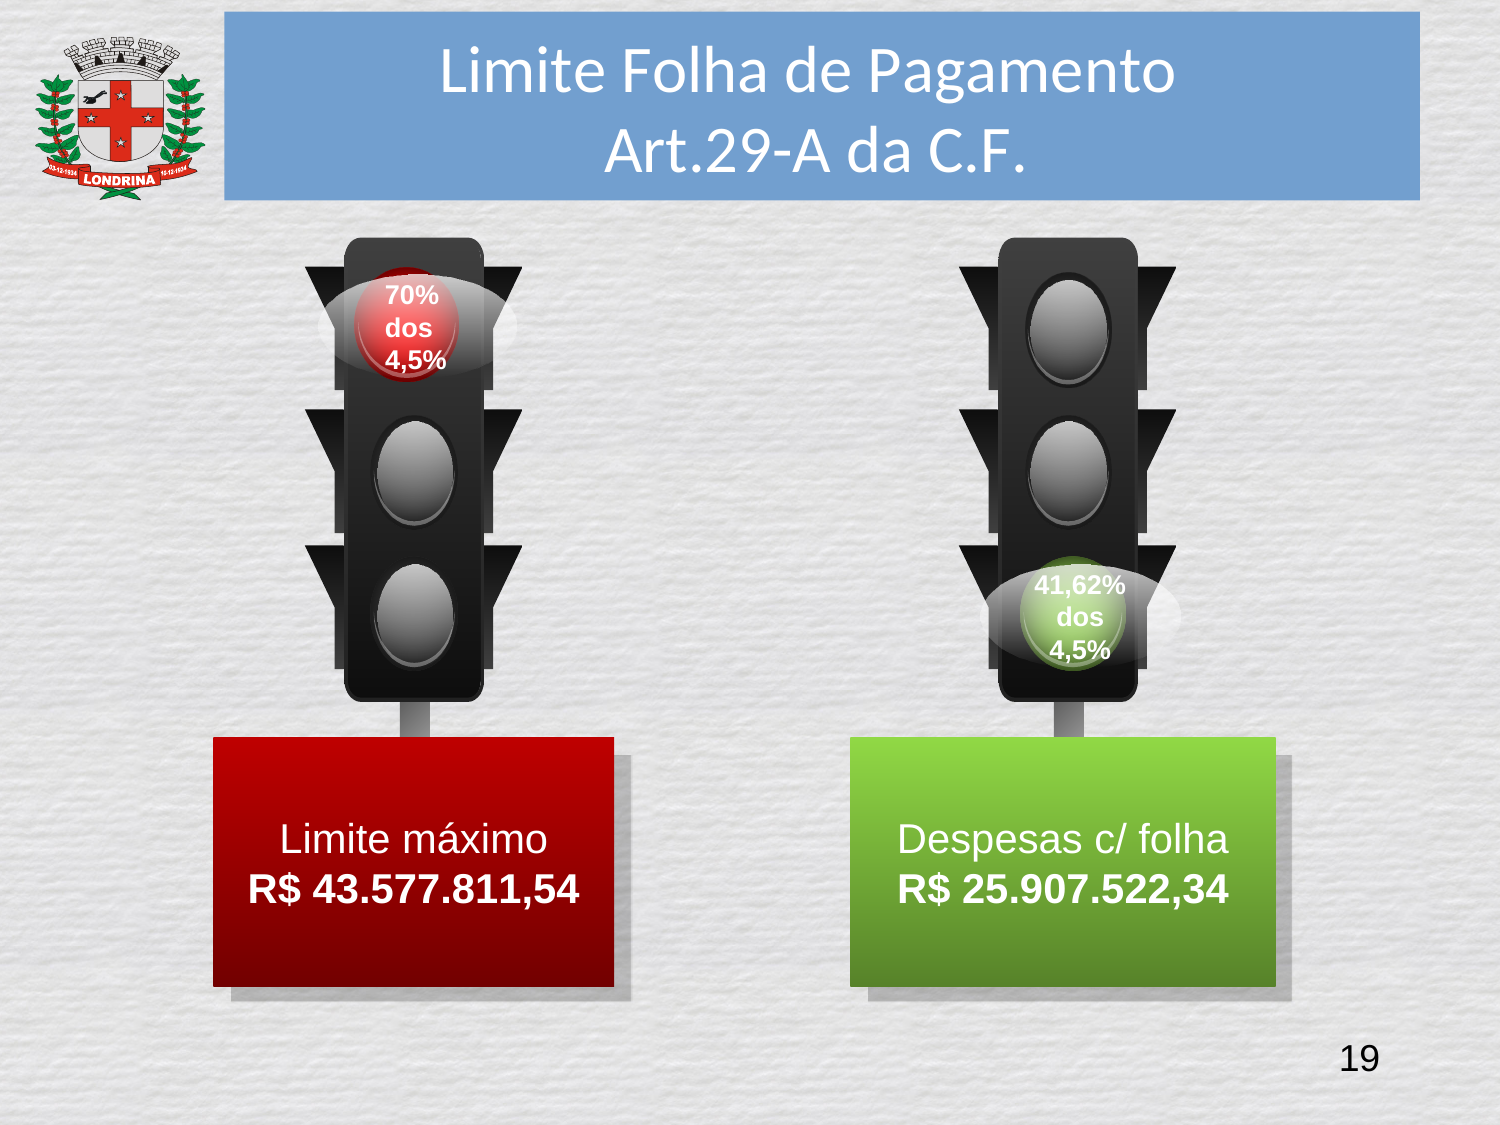

Limite Folha de Pagamento
 Art.29-A da C.F.
 70%
 dos 4,5%
41,62% dos 4,5%
Limite máximo
R$ 43.577.811,54
Despesas c/ folha
R$ 25.907.522,34